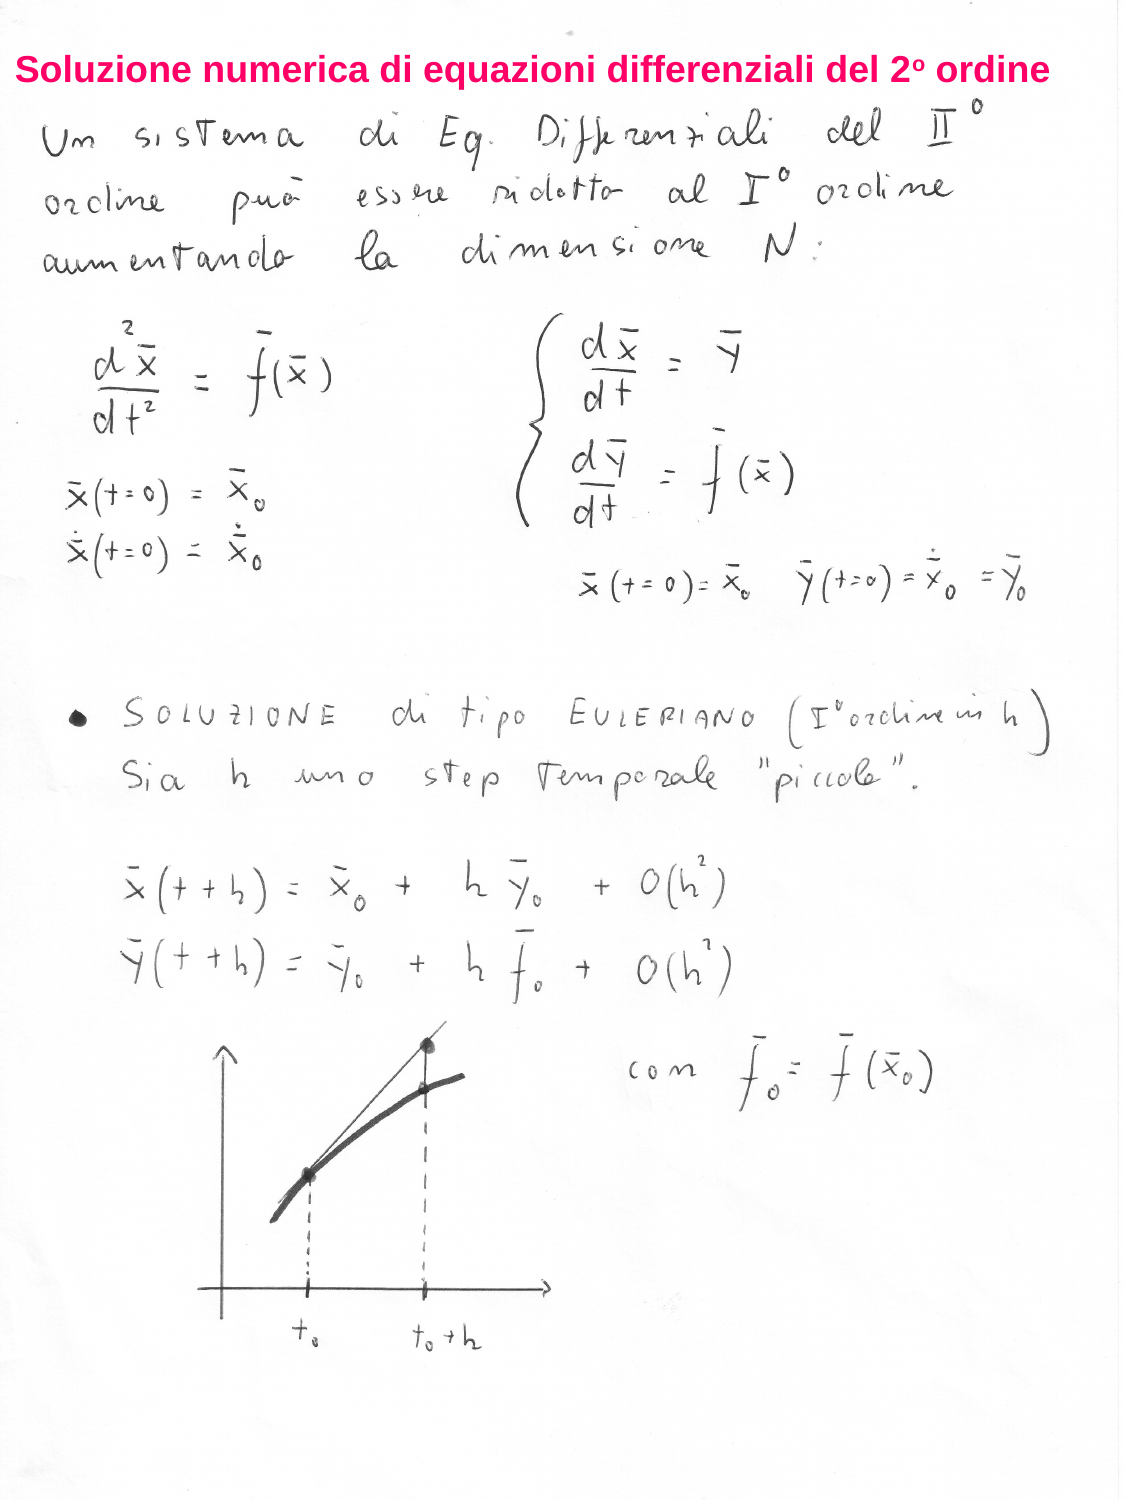

Soluzione numerica di equazioni differenziali del 2o ordine